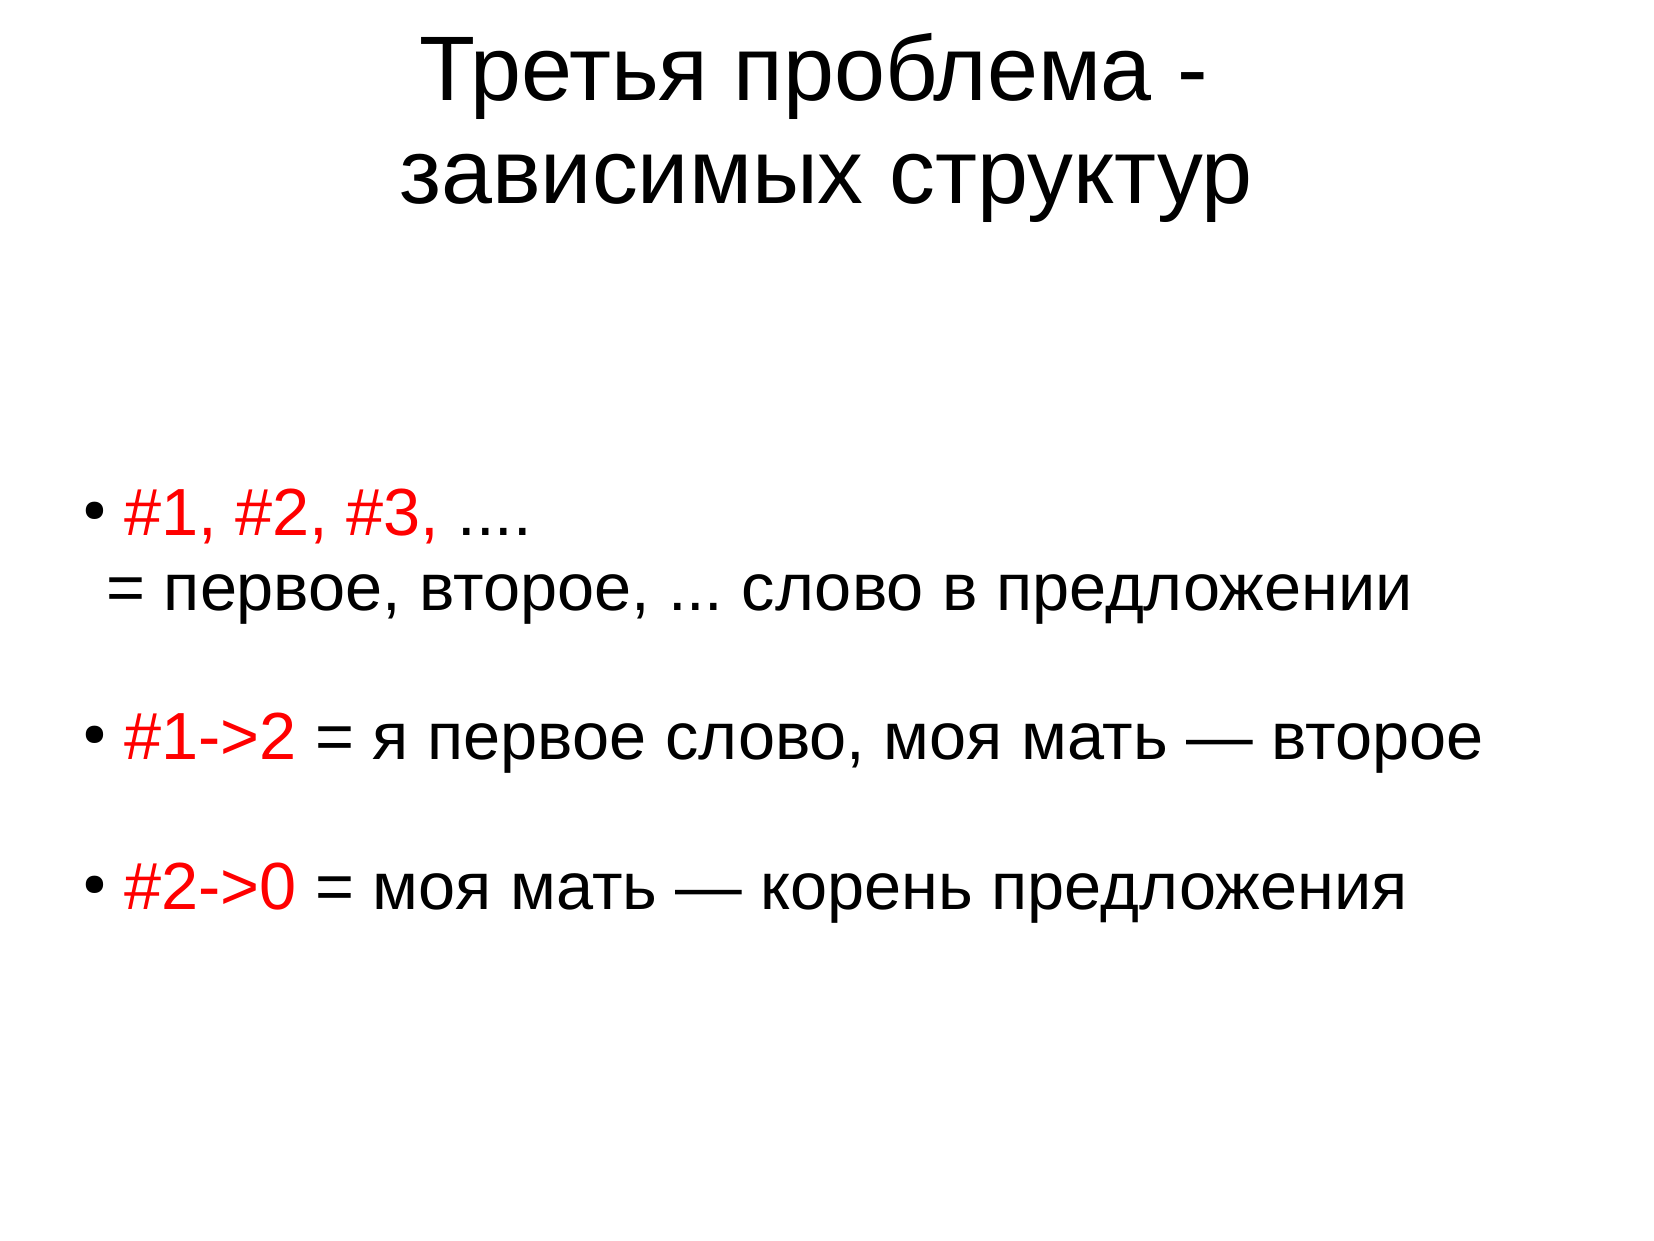

# Третья проблема - зависимых структур
 #1, #2, #3, ....
= первое, второе, ... слово в предложении
 #1->2 = я первое слово, моя мать — второе
 #2->0 = моя мать — корень предложения